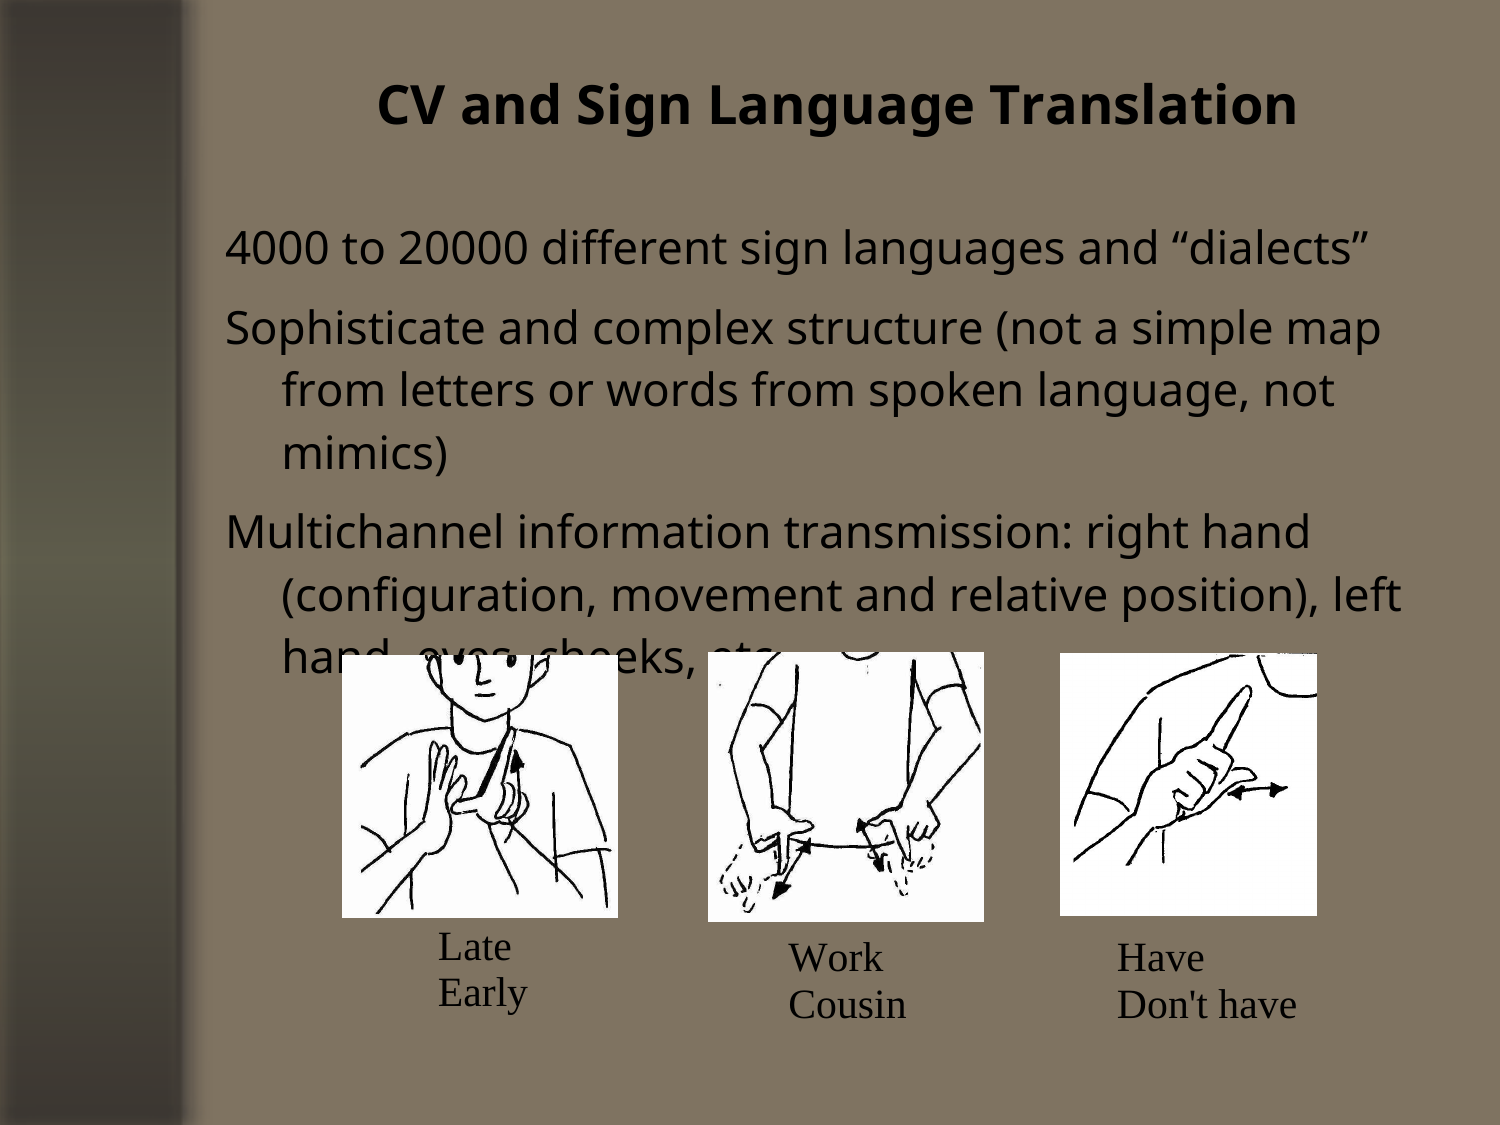

# CV and Sign Language Translation
4000 to 20000 different sign languages and “dialects”
Sophisticate and complex structure (not a simple map from letters or words from spoken language, not mimics)
Multichannel information transmission: right hand (configuration, movement and relative position), left hand, eyes, cheeks, etc.
Late
Early
Work
Cousin
Have
Don't have